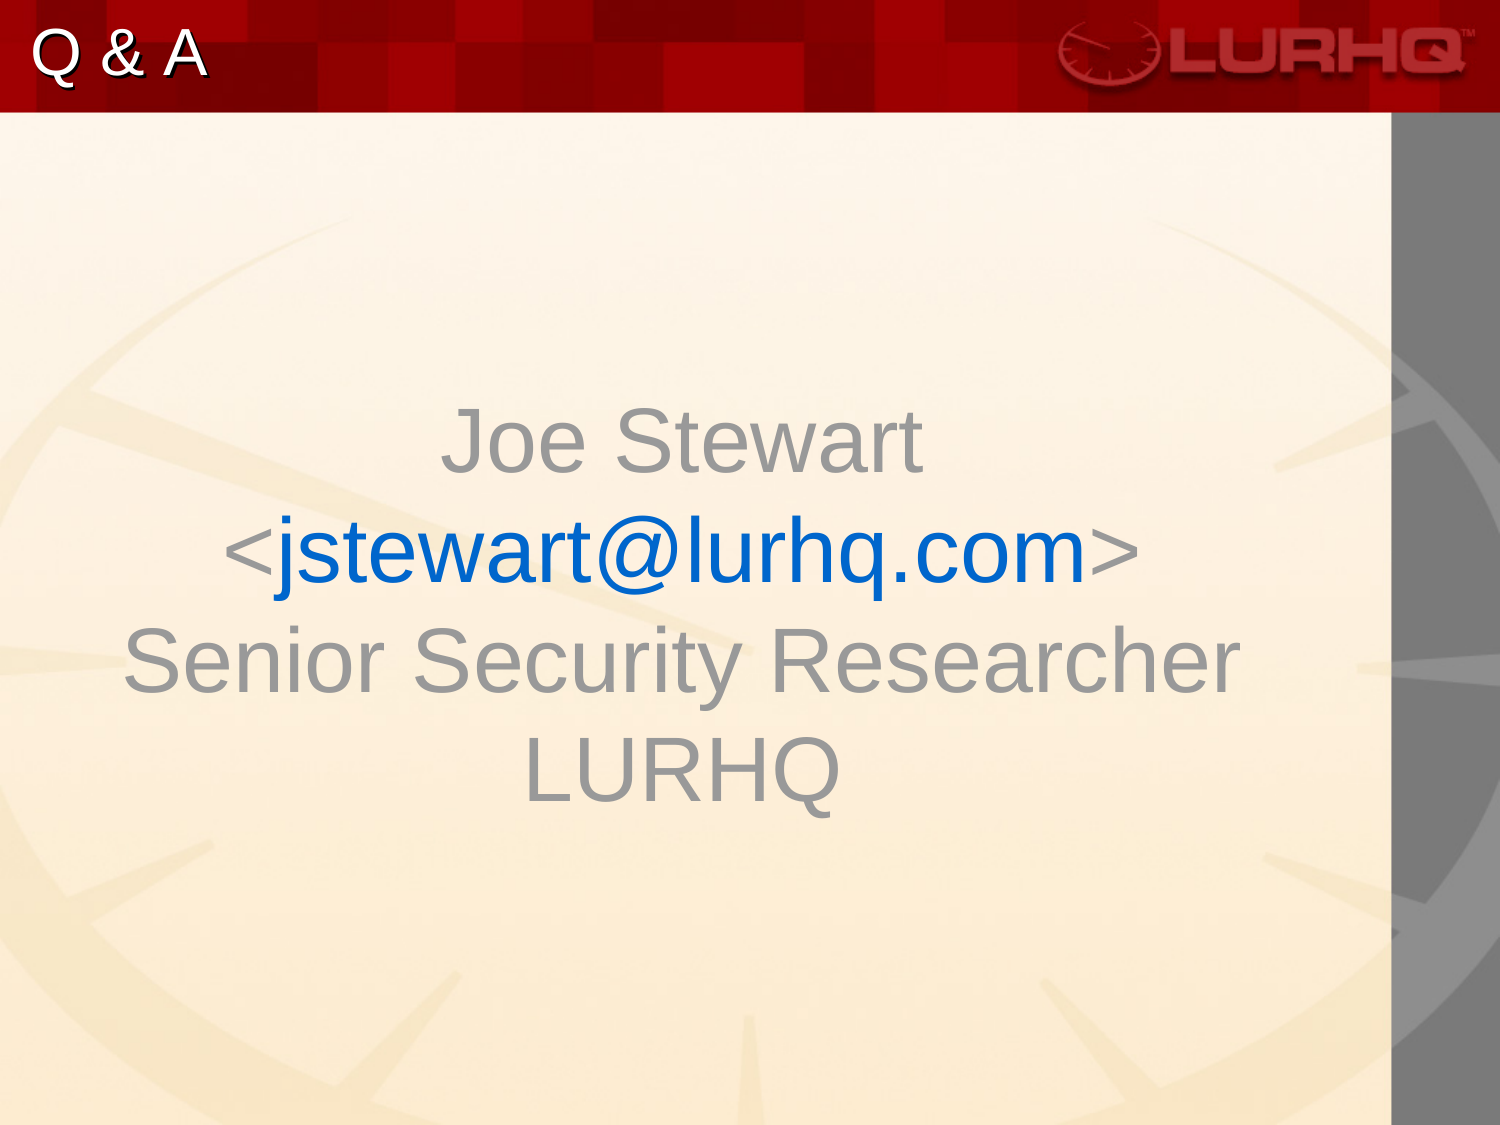

# Q & A
Joe Stewart
<jstewart@lurhq.com>
Senior Security Researcher
LURHQ